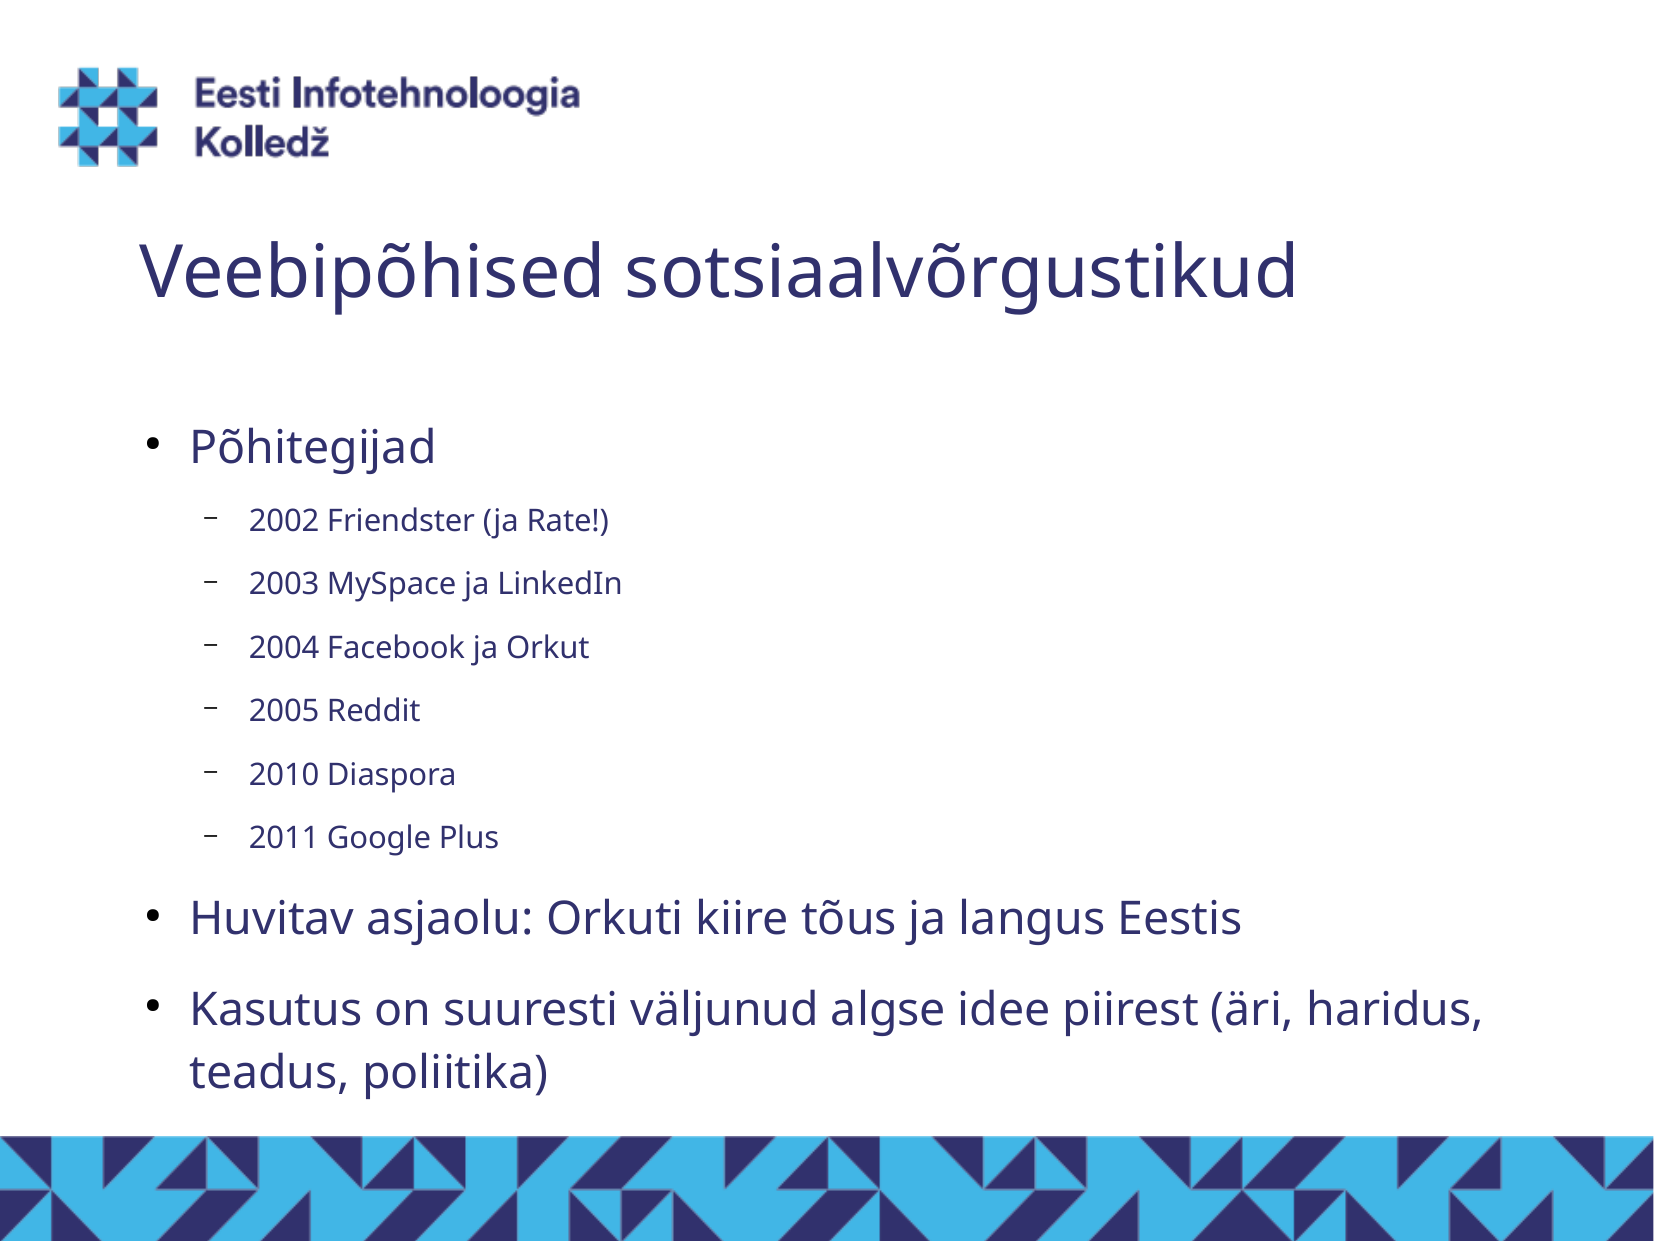

# Veebipõhised sotsiaalvõrgustikud
Põhitegijad
2002 Friendster (ja Rate!)
2003 MySpace ja LinkedIn
2004 Facebook ja Orkut
2005 Reddit
2010 Diaspora
2011 Google Plus
Huvitav asjaolu: Orkuti kiire tõus ja langus Eestis
Kasutus on suuresti väljunud algse idee piirest (äri, haridus, teadus, poliitika)